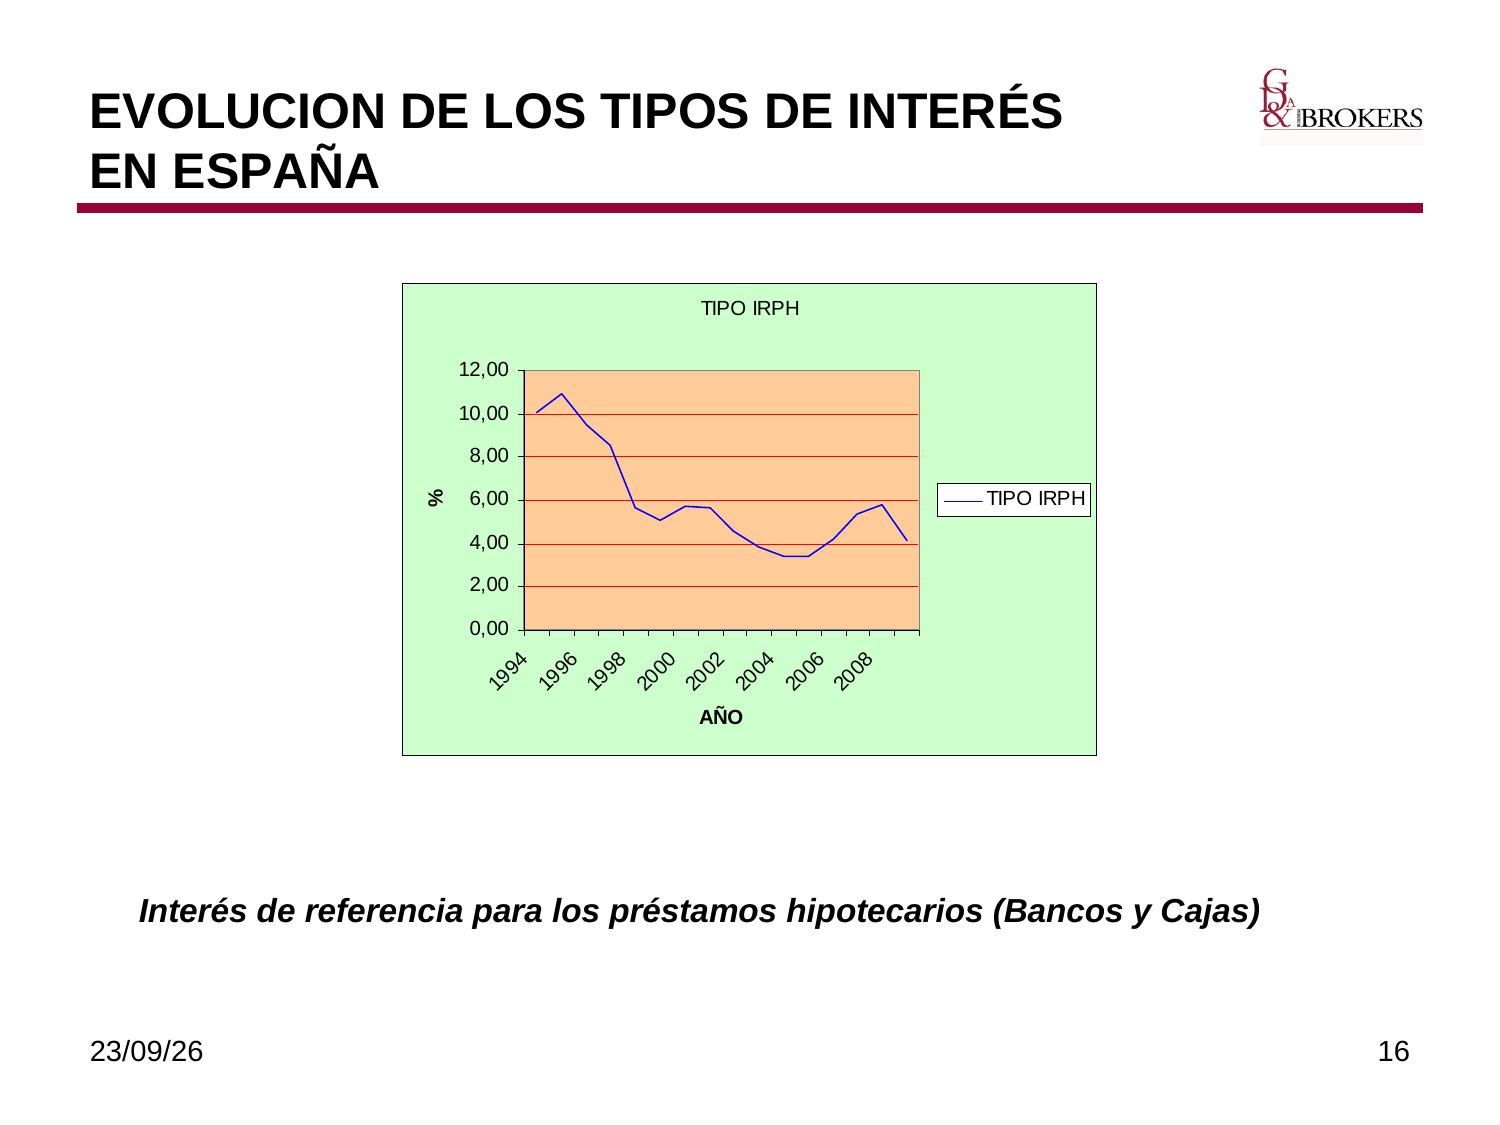

# EVOLUCION DE LOS TIPOS DE INTERÉS EN ESPAÑA
Interés de referencia para los préstamos hipotecarios (Bancos y Cajas)
16